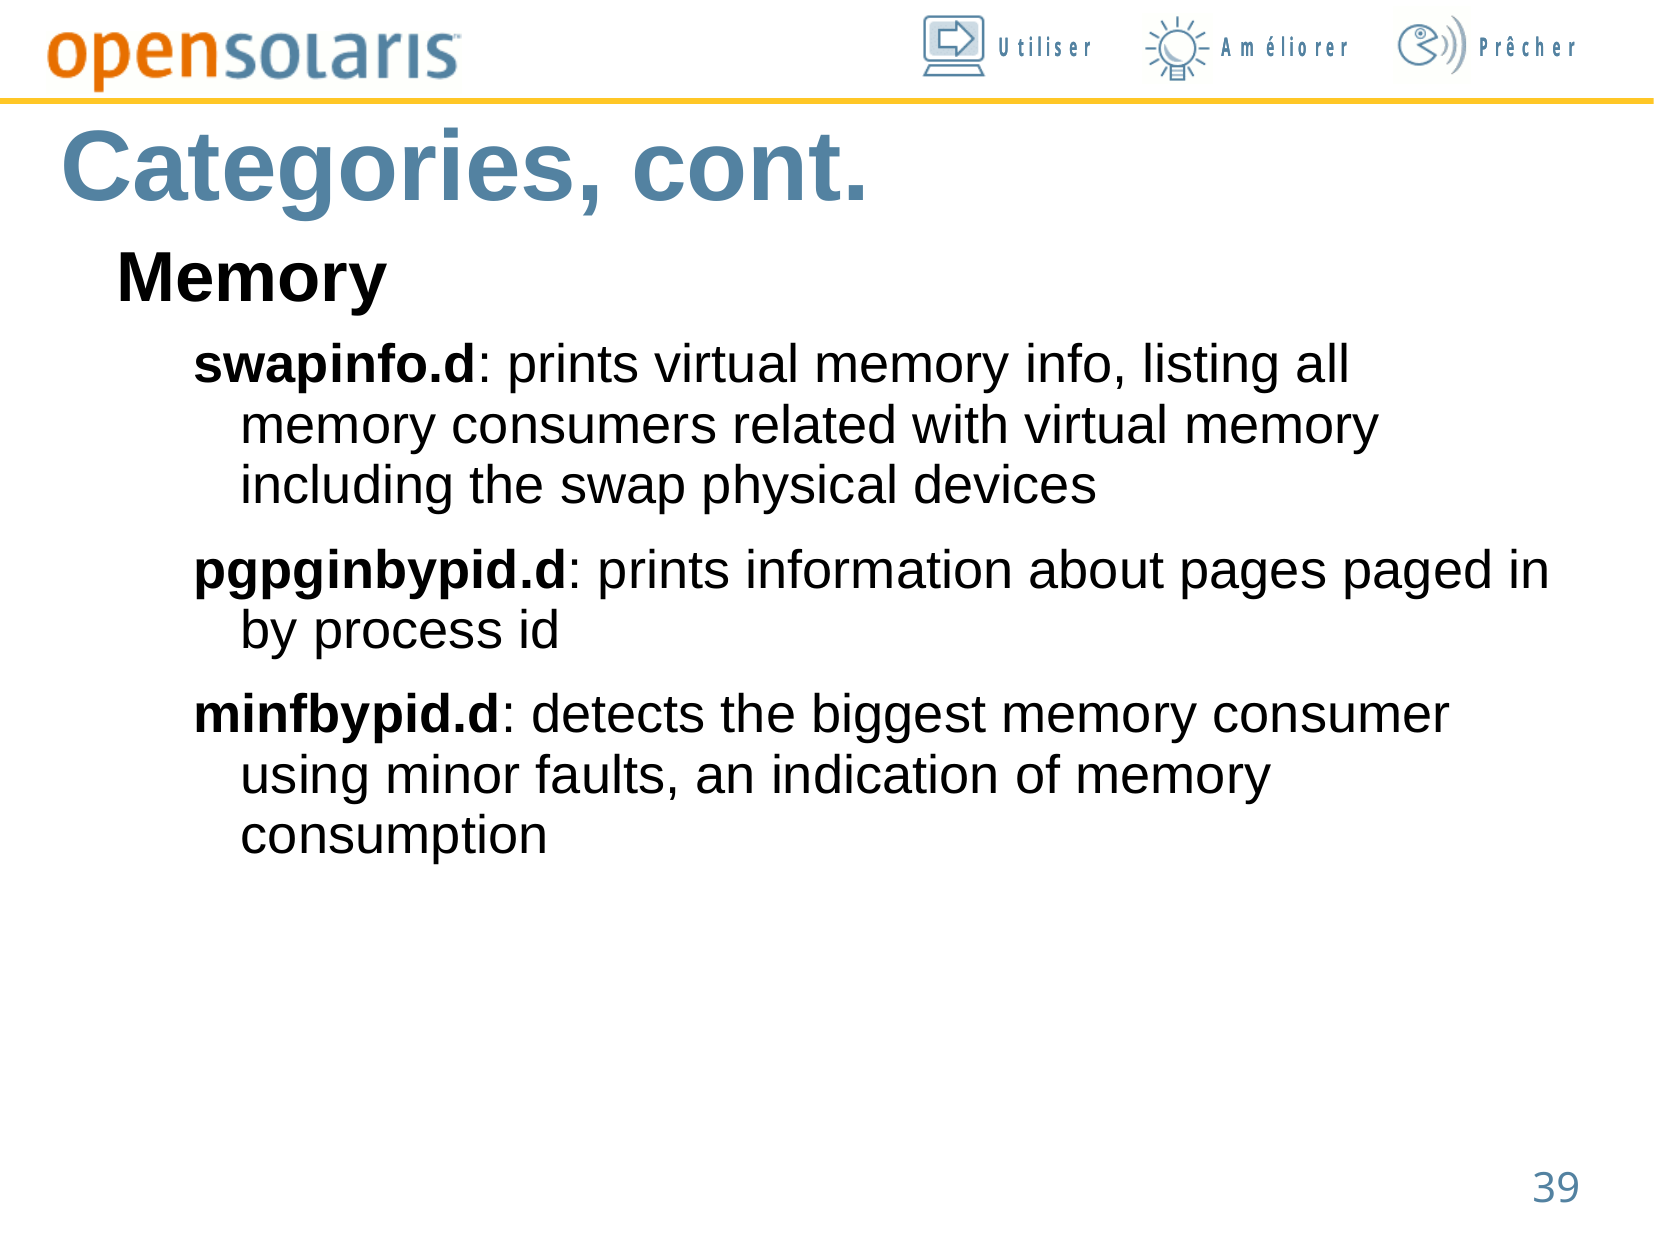

# Categories, cont.
Memory
swapinfo.d: prints virtual memory info, listing all memory consumers related with virtual memory including the swap physical devices
pgpginbypid.d: prints information about pages paged in by process id
minfbypid.d: detects the biggest memory consumer using minor faults, an indication of memory consumption